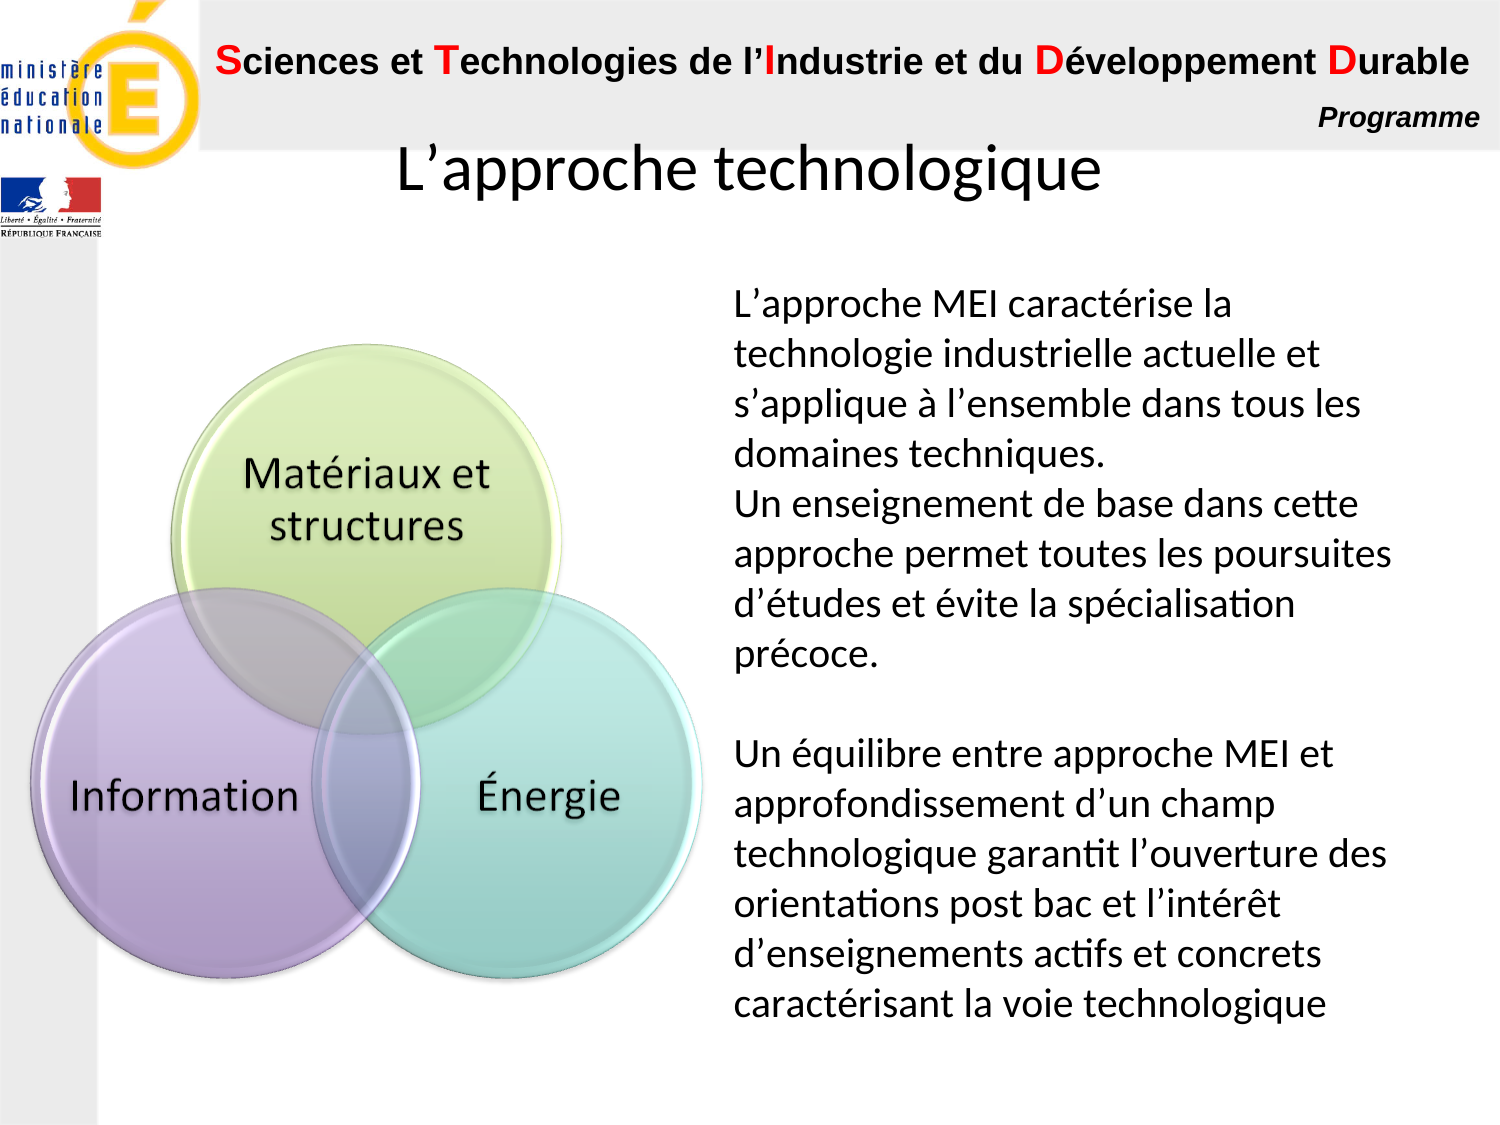

# L’approche technologique
L’approche MEI caractérise la technologie industrielle actuelle et s’applique à l’ensemble dans tous les domaines techniques.
Un enseignement de base dans cette approche permet toutes les poursuites d’études et évite la spécialisation précoce.
Un équilibre entre approche MEI et approfondissement d’un champ technologique garantit l’ouverture des orientations post bac et l’intérêt d’enseignements actifs et concrets caractérisant la voie technologique